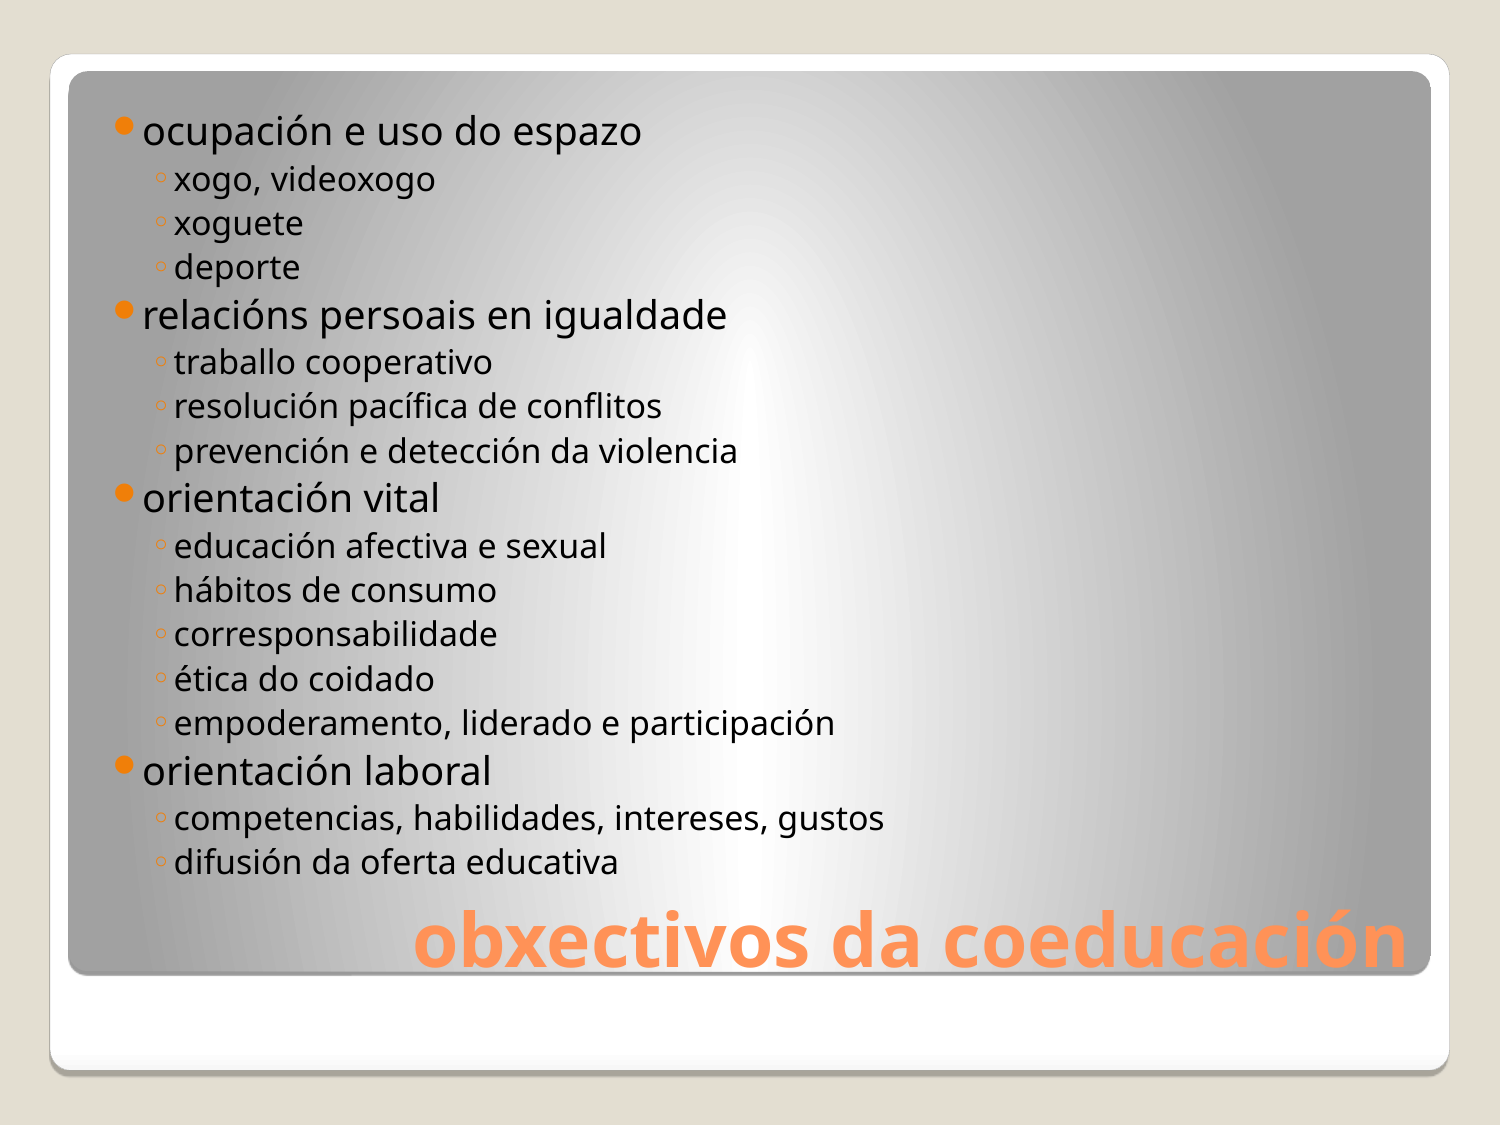

ocupación e uso do espazo
xogo, videoxogo
xoguete
deporte
relacións persoais en igualdade
traballo cooperativo
resolución pacífica de conflitos
prevención e detección da violencia
orientación vital
educación afectiva e sexual
hábitos de consumo
corresponsabilidade
ética do coidado
empoderamento, liderado e participación
orientación laboral
competencias, habilidades, intereses, gustos
difusión da oferta educativa
# obxectivos da coeducación